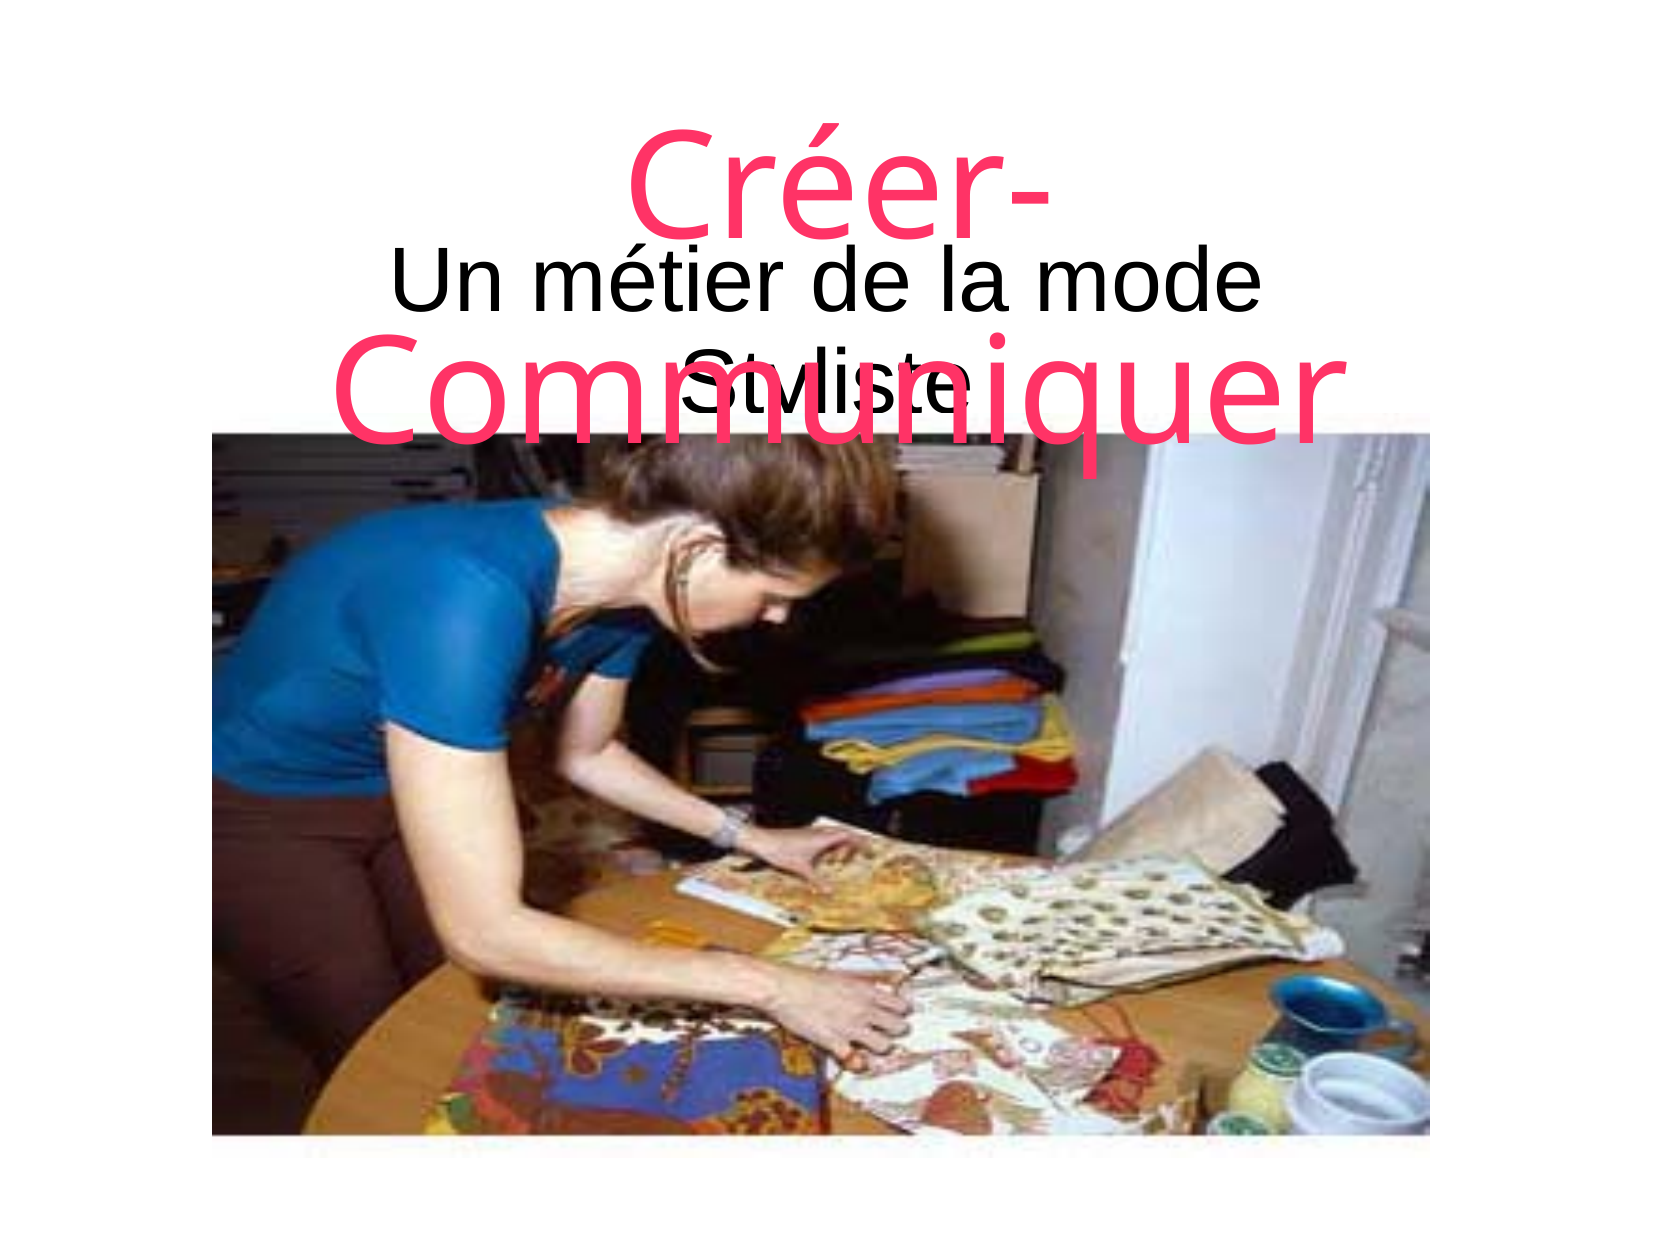

Créer-Communiquer
# Un métier de la mode Styliste